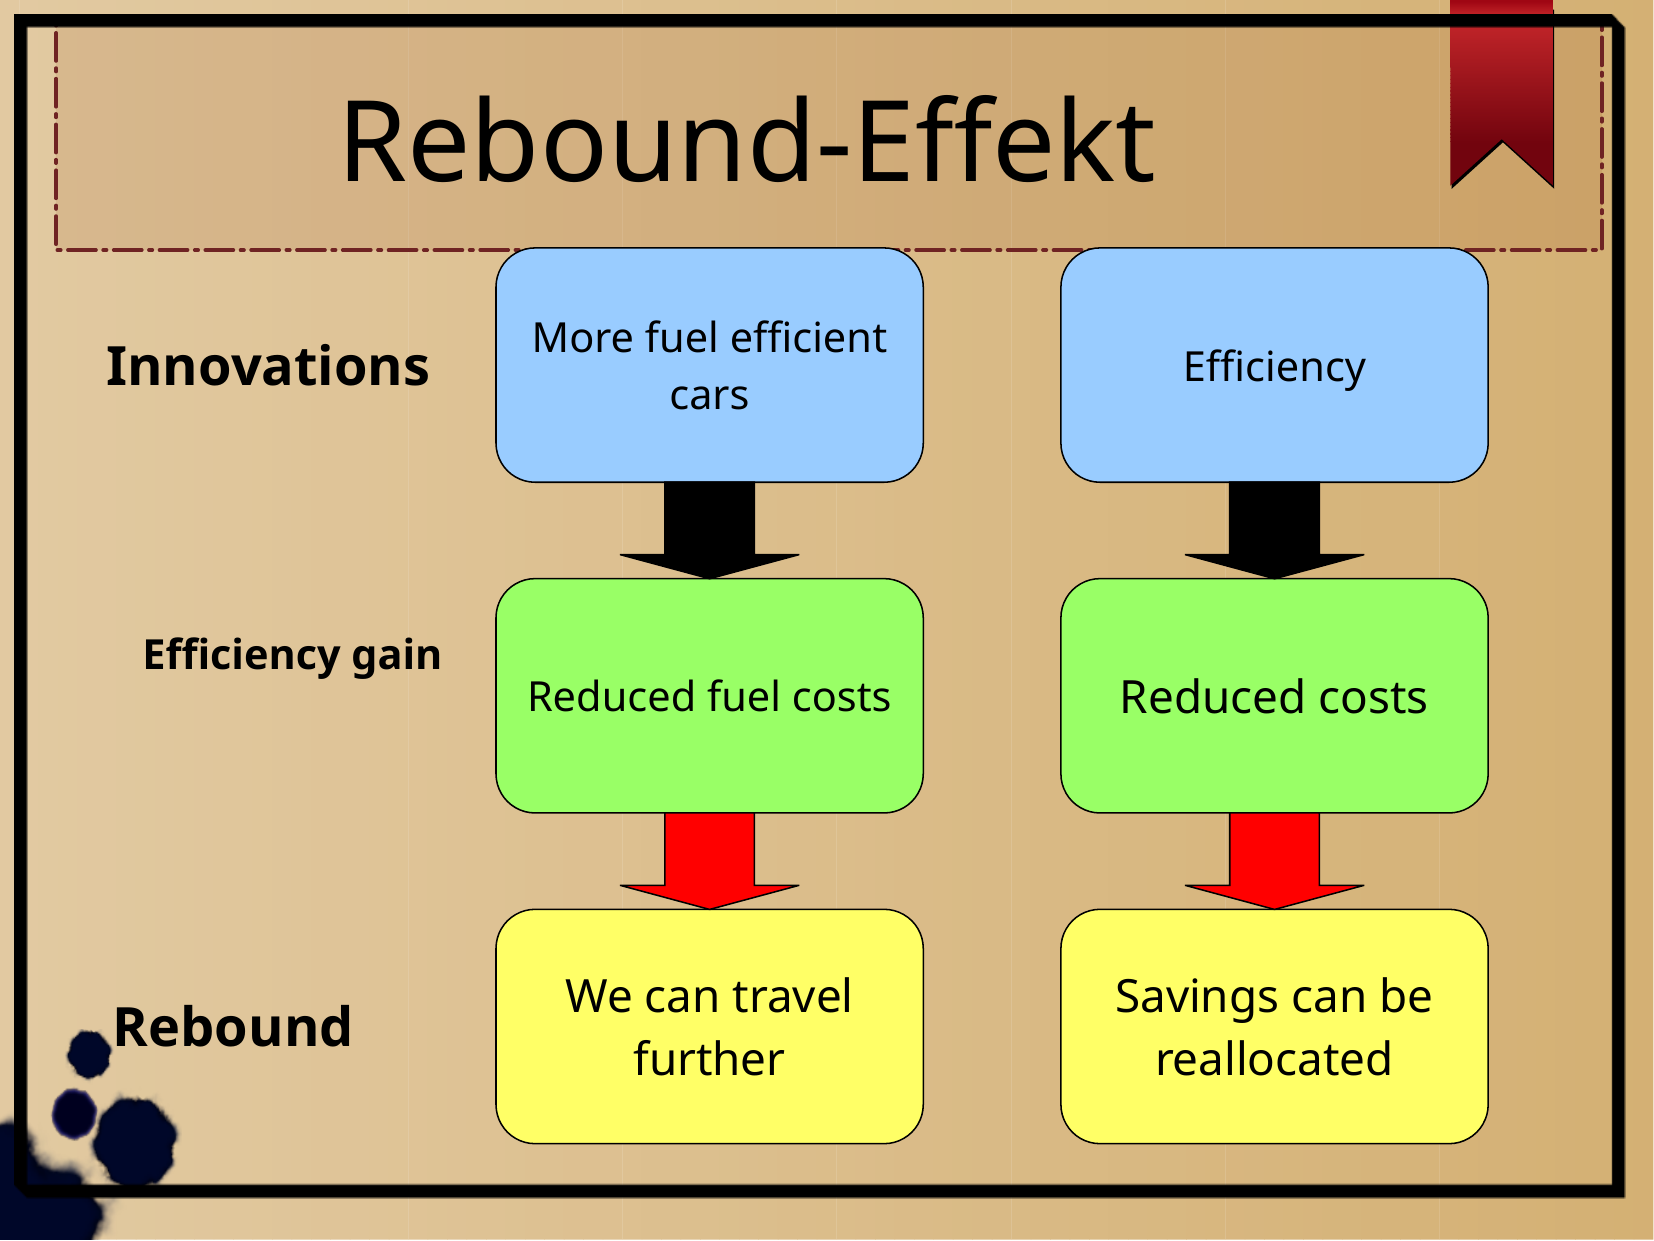

# Rebound-Effekt
More fuel efficient cars
Efficiency
Innovations
Reduced fuel costs
Reduced costs
Efficiency gain
We can travel further
Savings can be reallocated
Rebound